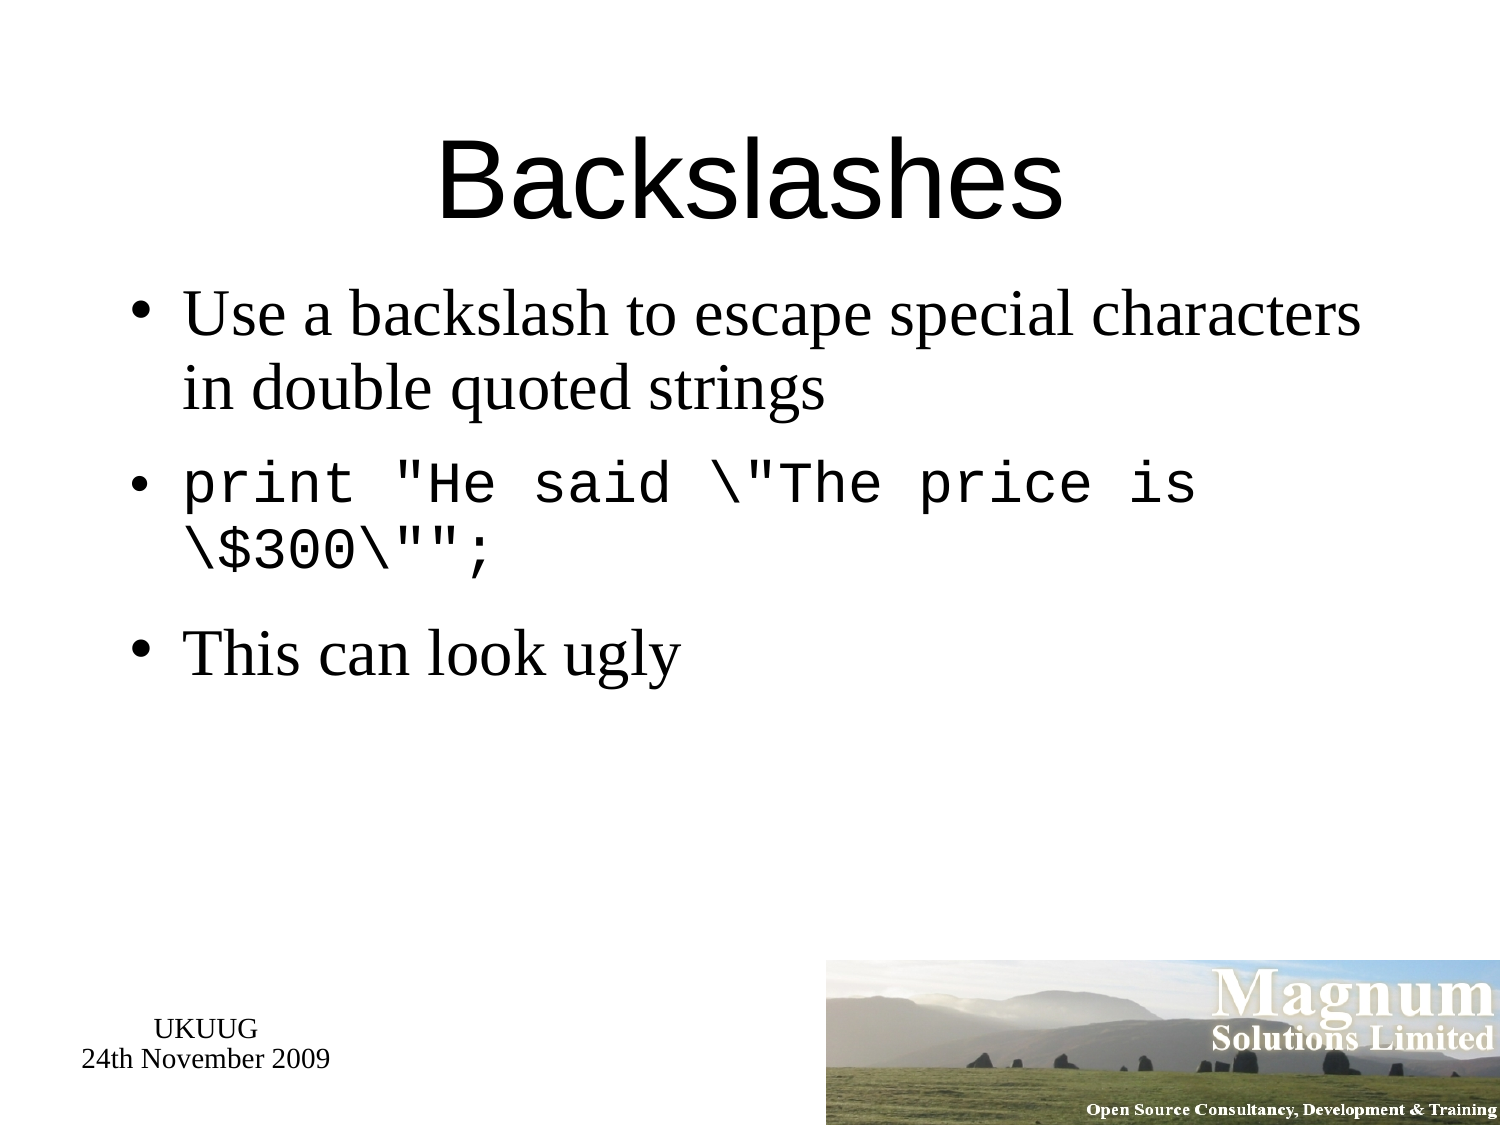

# Backslashes
Use a backslash to escape special characters in double quoted strings
print "He said \"The price is
\$300\"";
This can look ugly
29